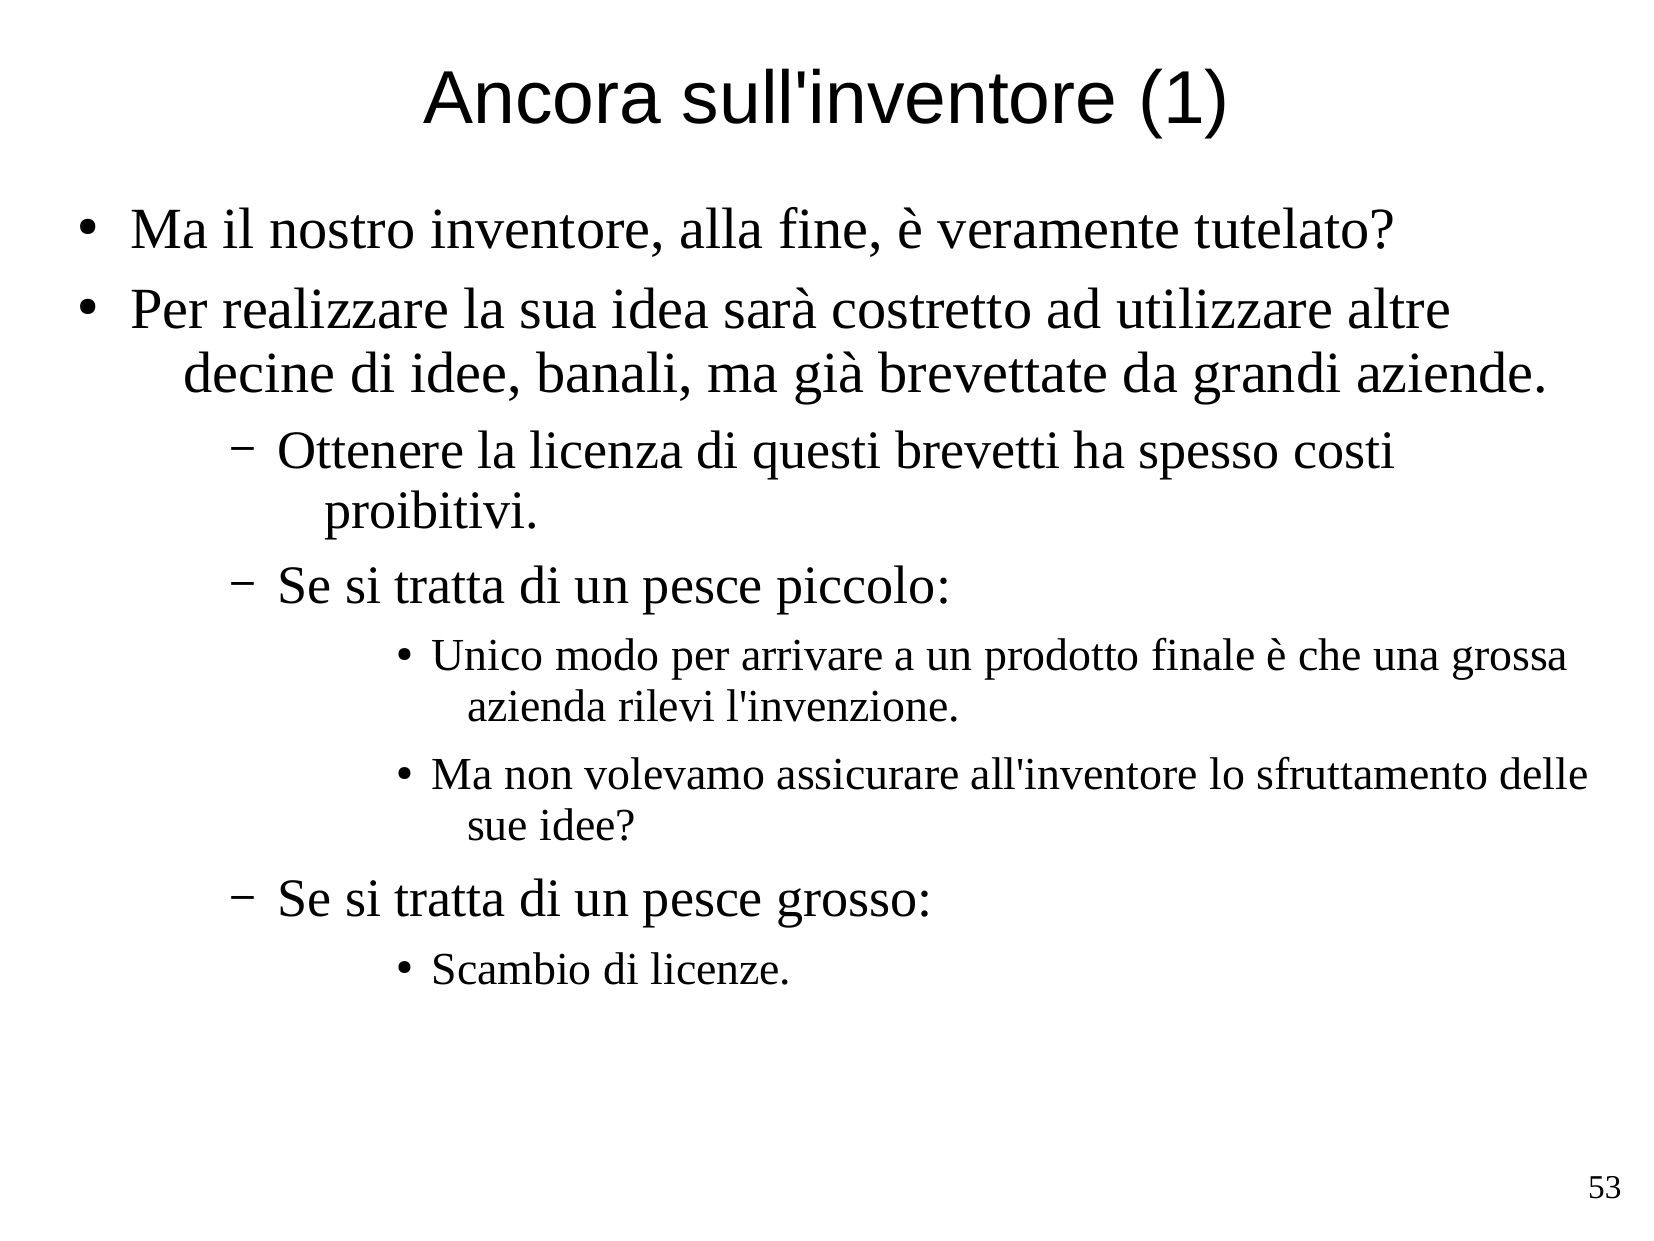

# Ancora sull'inventore (1)
Ma il nostro inventore, alla fine, è veramente tutelato?
Per realizzare la sua idea sarà costretto ad utilizzare altre decine di idee, banali, ma già brevettate da grandi aziende.
Ottenere la licenza di questi brevetti ha spesso costi proibitivi.
Se si tratta di un pesce piccolo:
Unico modo per arrivare a un prodotto finale è che una grossa azienda rilevi l'invenzione.
Ma non volevamo assicurare all'inventore lo sfruttamento delle sue idee?
Se si tratta di un pesce grosso:
Scambio di licenze.